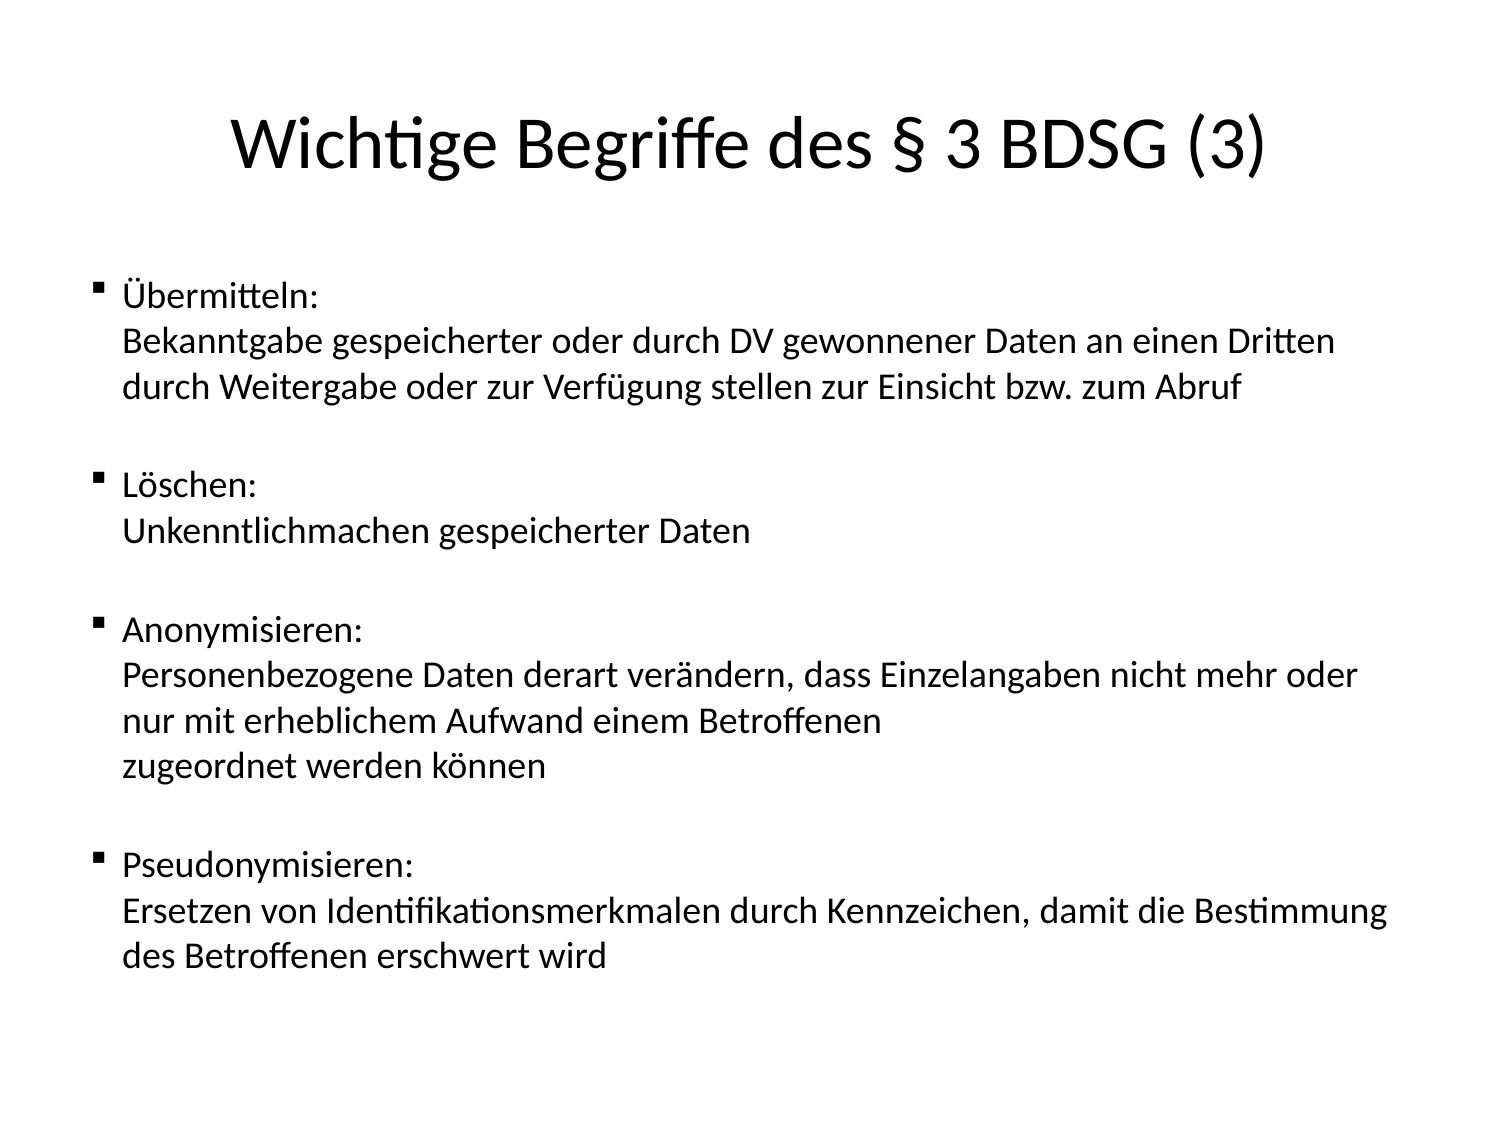

# Wichtige Begriffe des § 3 BDSG (3)
Übermitteln:
Bekanntgabe gespeicherter oder durch DV gewonnener Daten an einen Dritten durch Weitergabe oder zur Verfügung stellen zur Einsicht bzw. zum Abruf
Löschen:
Unkenntlichmachen gespeicherter Daten
Anonymisieren:
Personenbezogene Daten derart verändern, dass Einzelangaben nicht mehr oder nur mit erheblichem Aufwand einem Betroffenen
zugeordnet werden können
Pseudonymisieren:
Ersetzen von Identifikationsmerkmalen durch Kennzeichen, damit die Bestimmung des Betroffenen erschwert wird